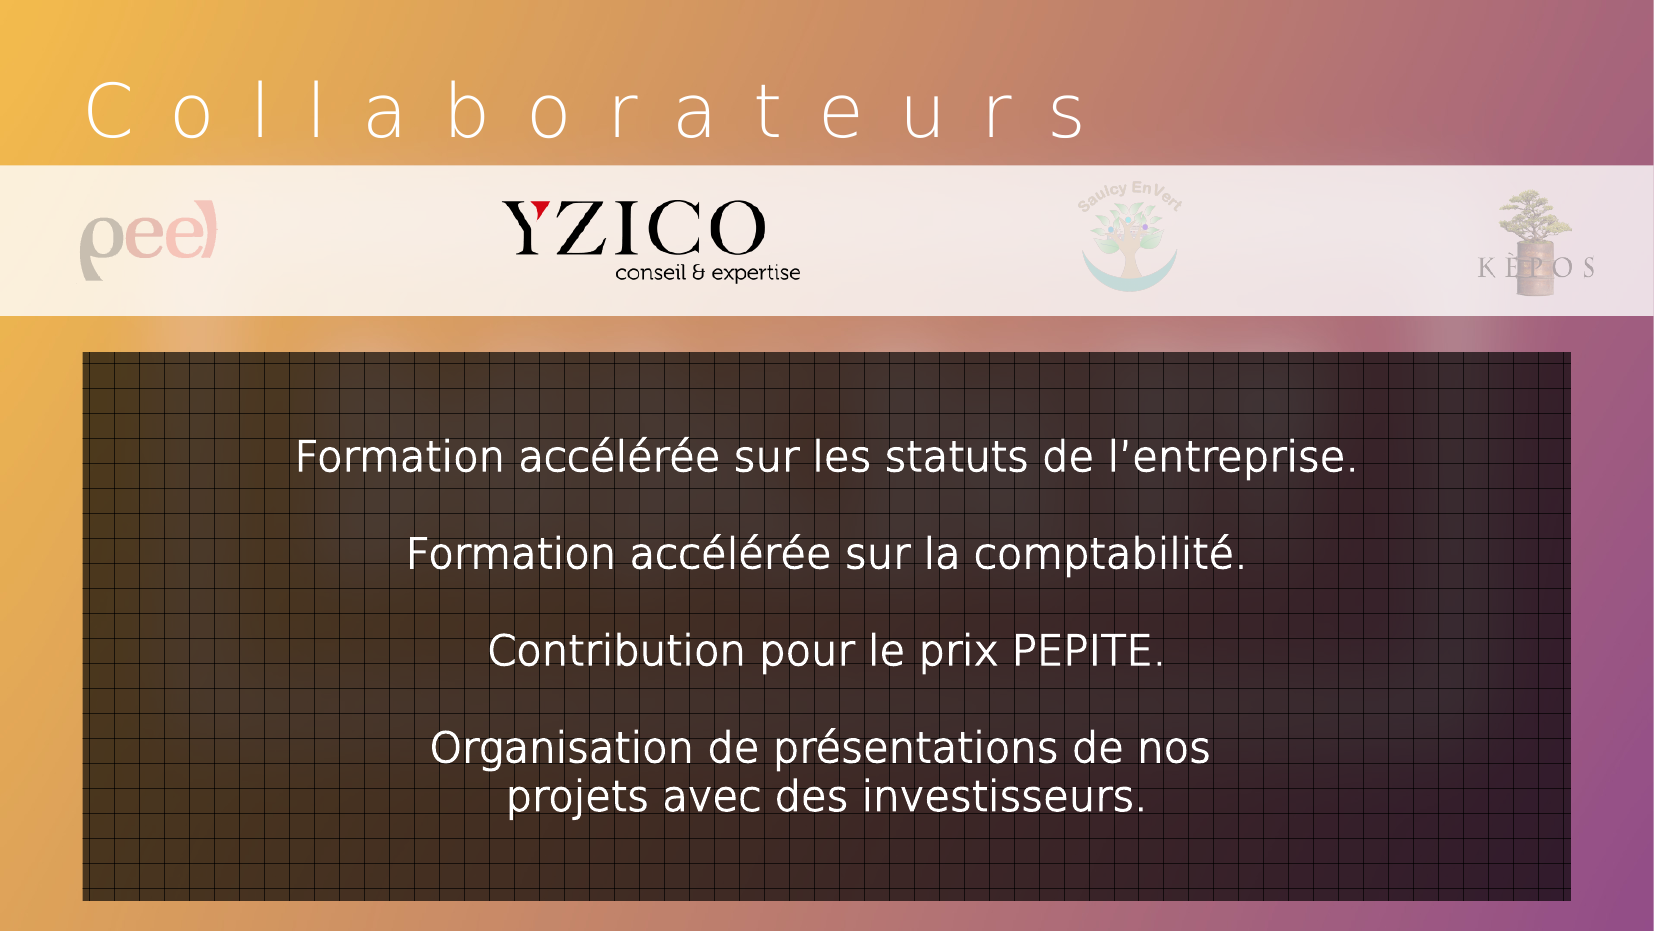

# Collaborateurs
Formation accélérée sur les statuts de l’entreprise.
Formation accélérée sur la comptabilité.
Contribution pour le prix PEPITE.
Organisation de présentations de nos
projets avec des investisseurs.